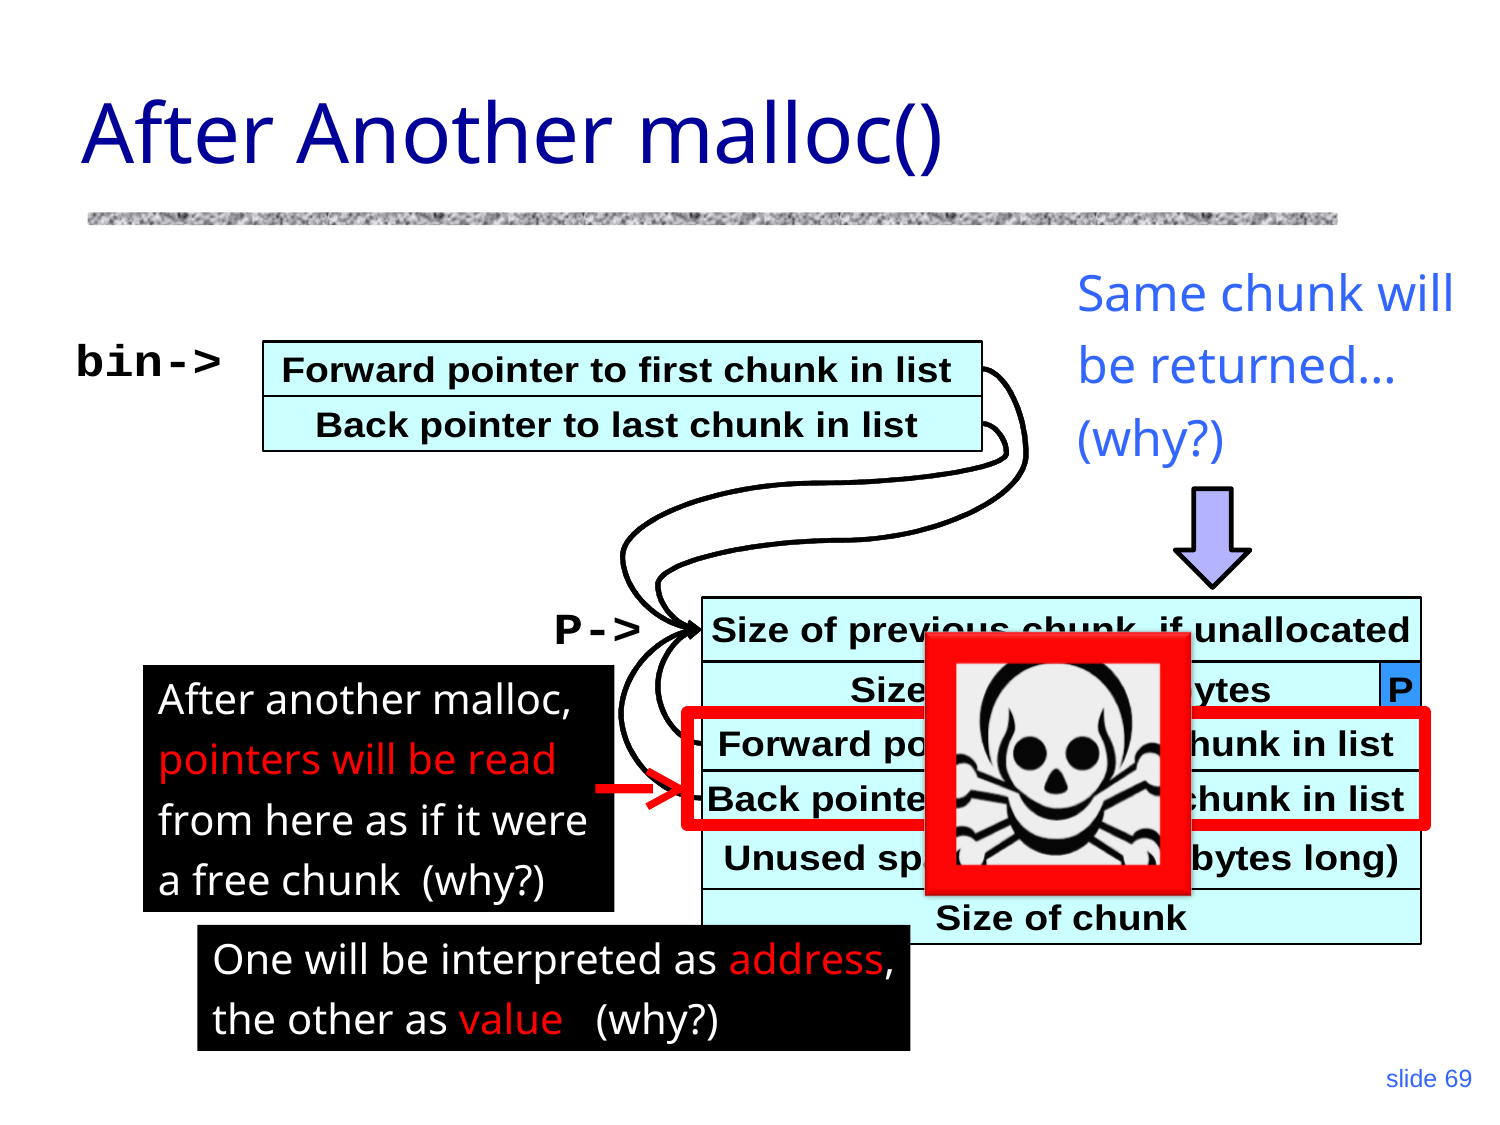

# After Another malloc()
Same chunk will
be returned…
(why?)
After another malloc,
pointers will be read
from here as if it were
a free chunk (why?)
One will be interpreted as address,
the other as value (why?)
slide